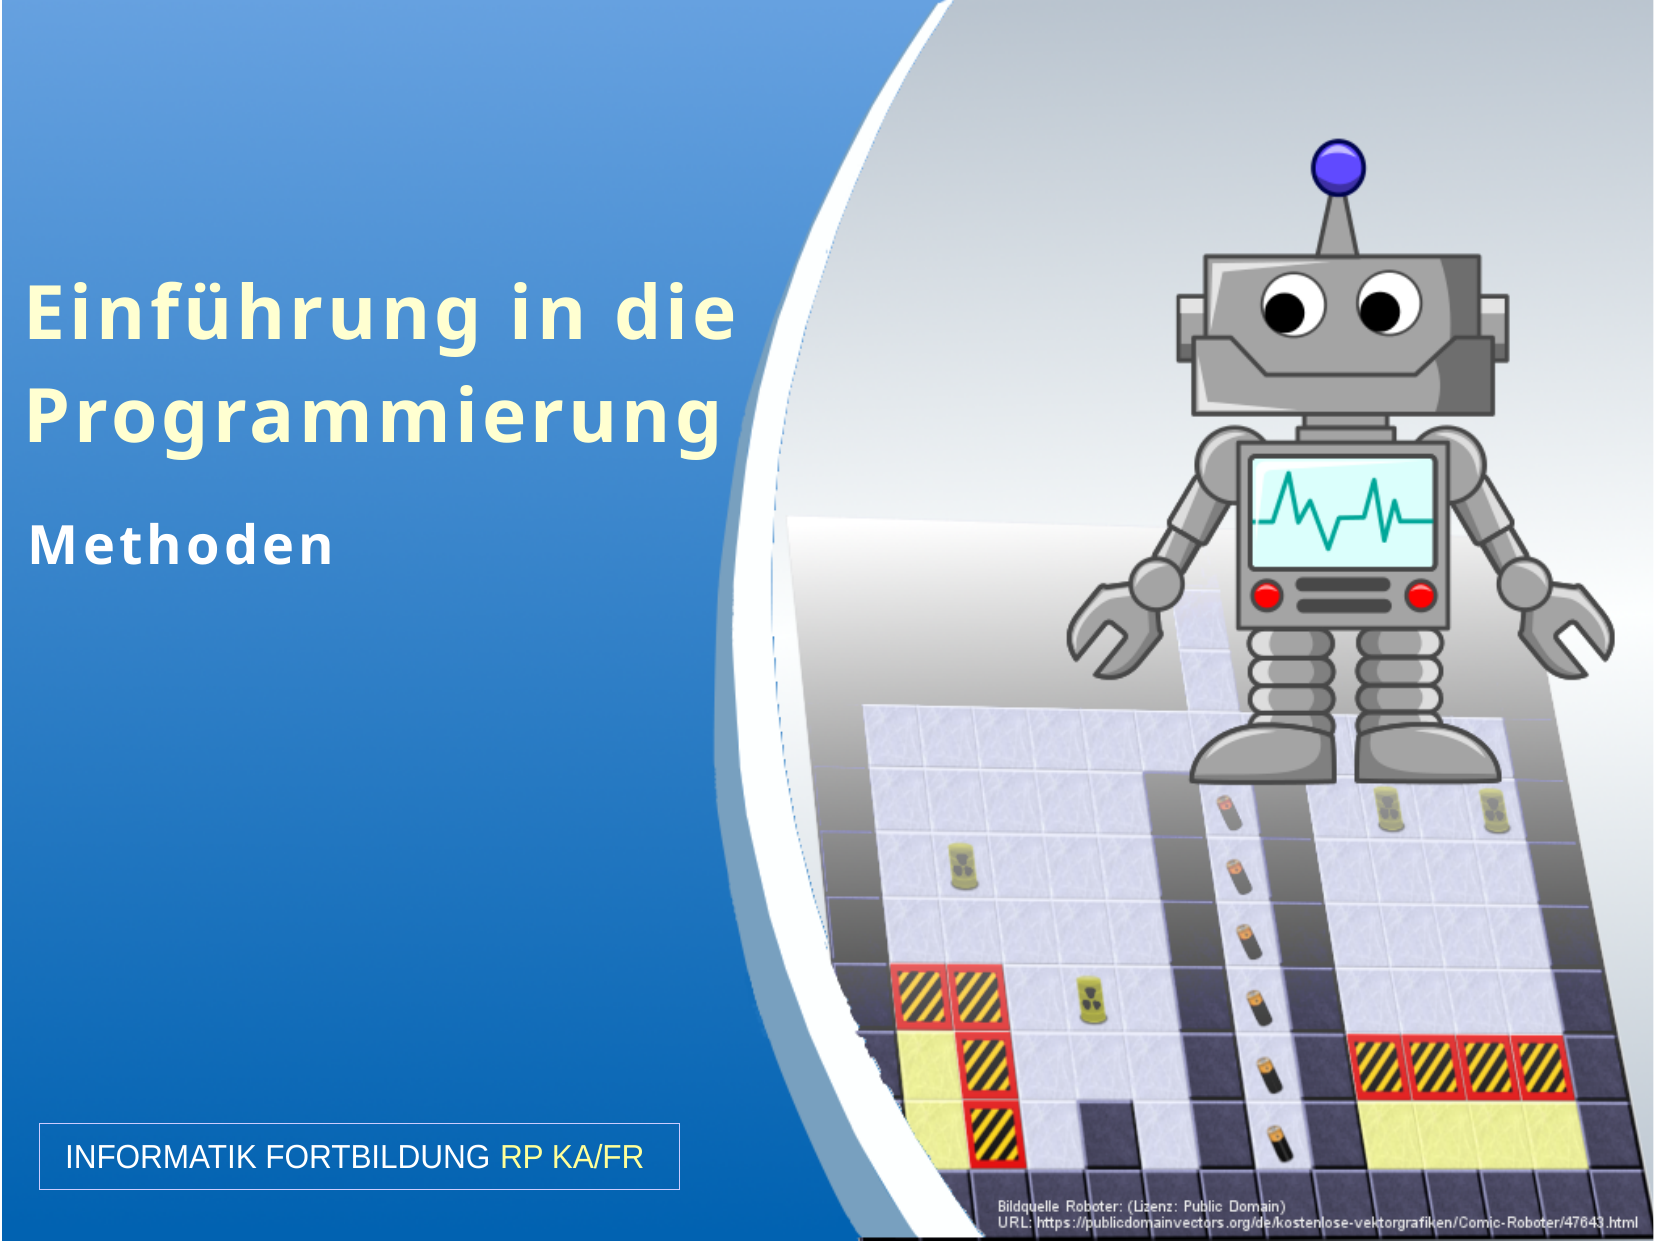

Einführung in die Programmierung
Methoden
INFORMATIK FORTBILDUNG RP KA/FR
1